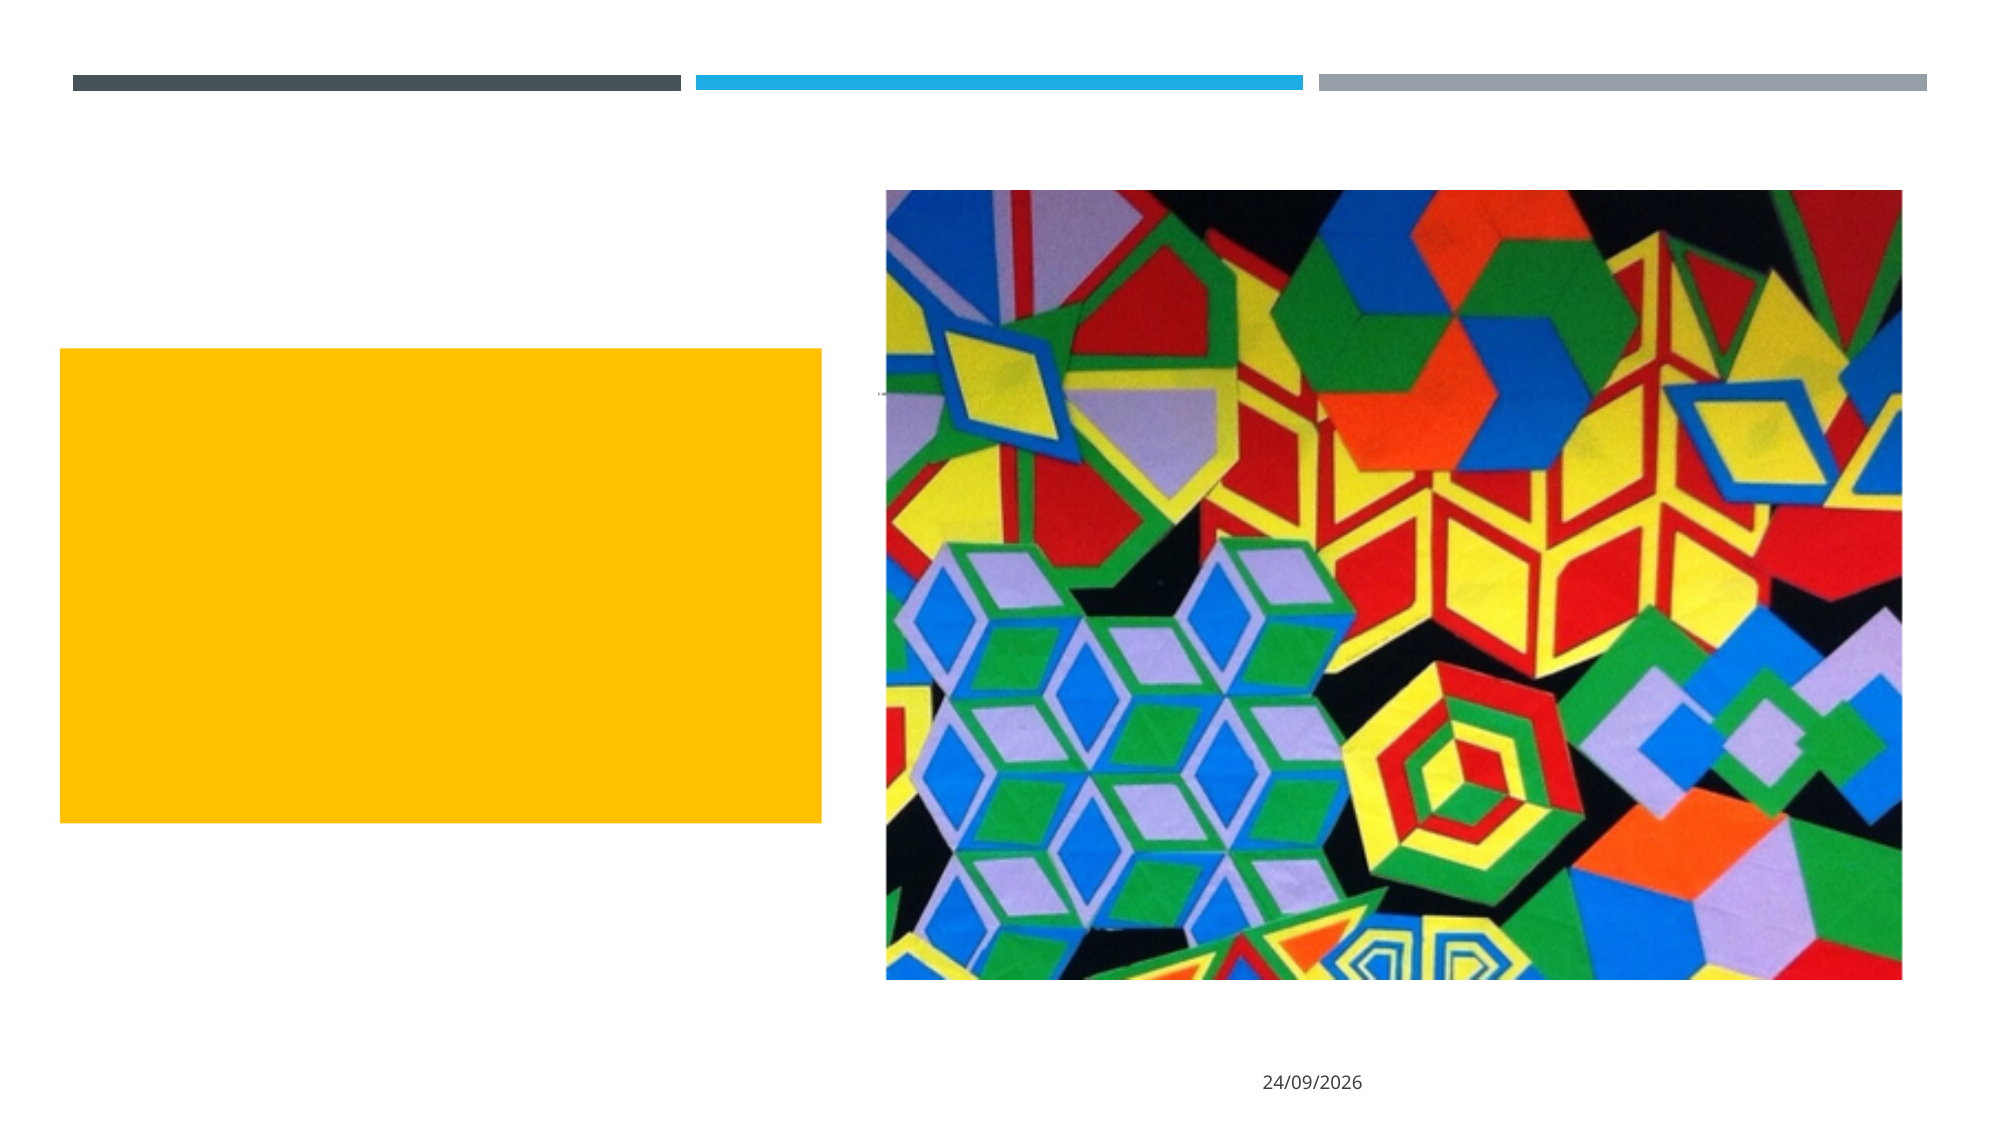

# 2. Projections pour le projet laboratoire mathématique interdegrés du réseau DETTLOFF